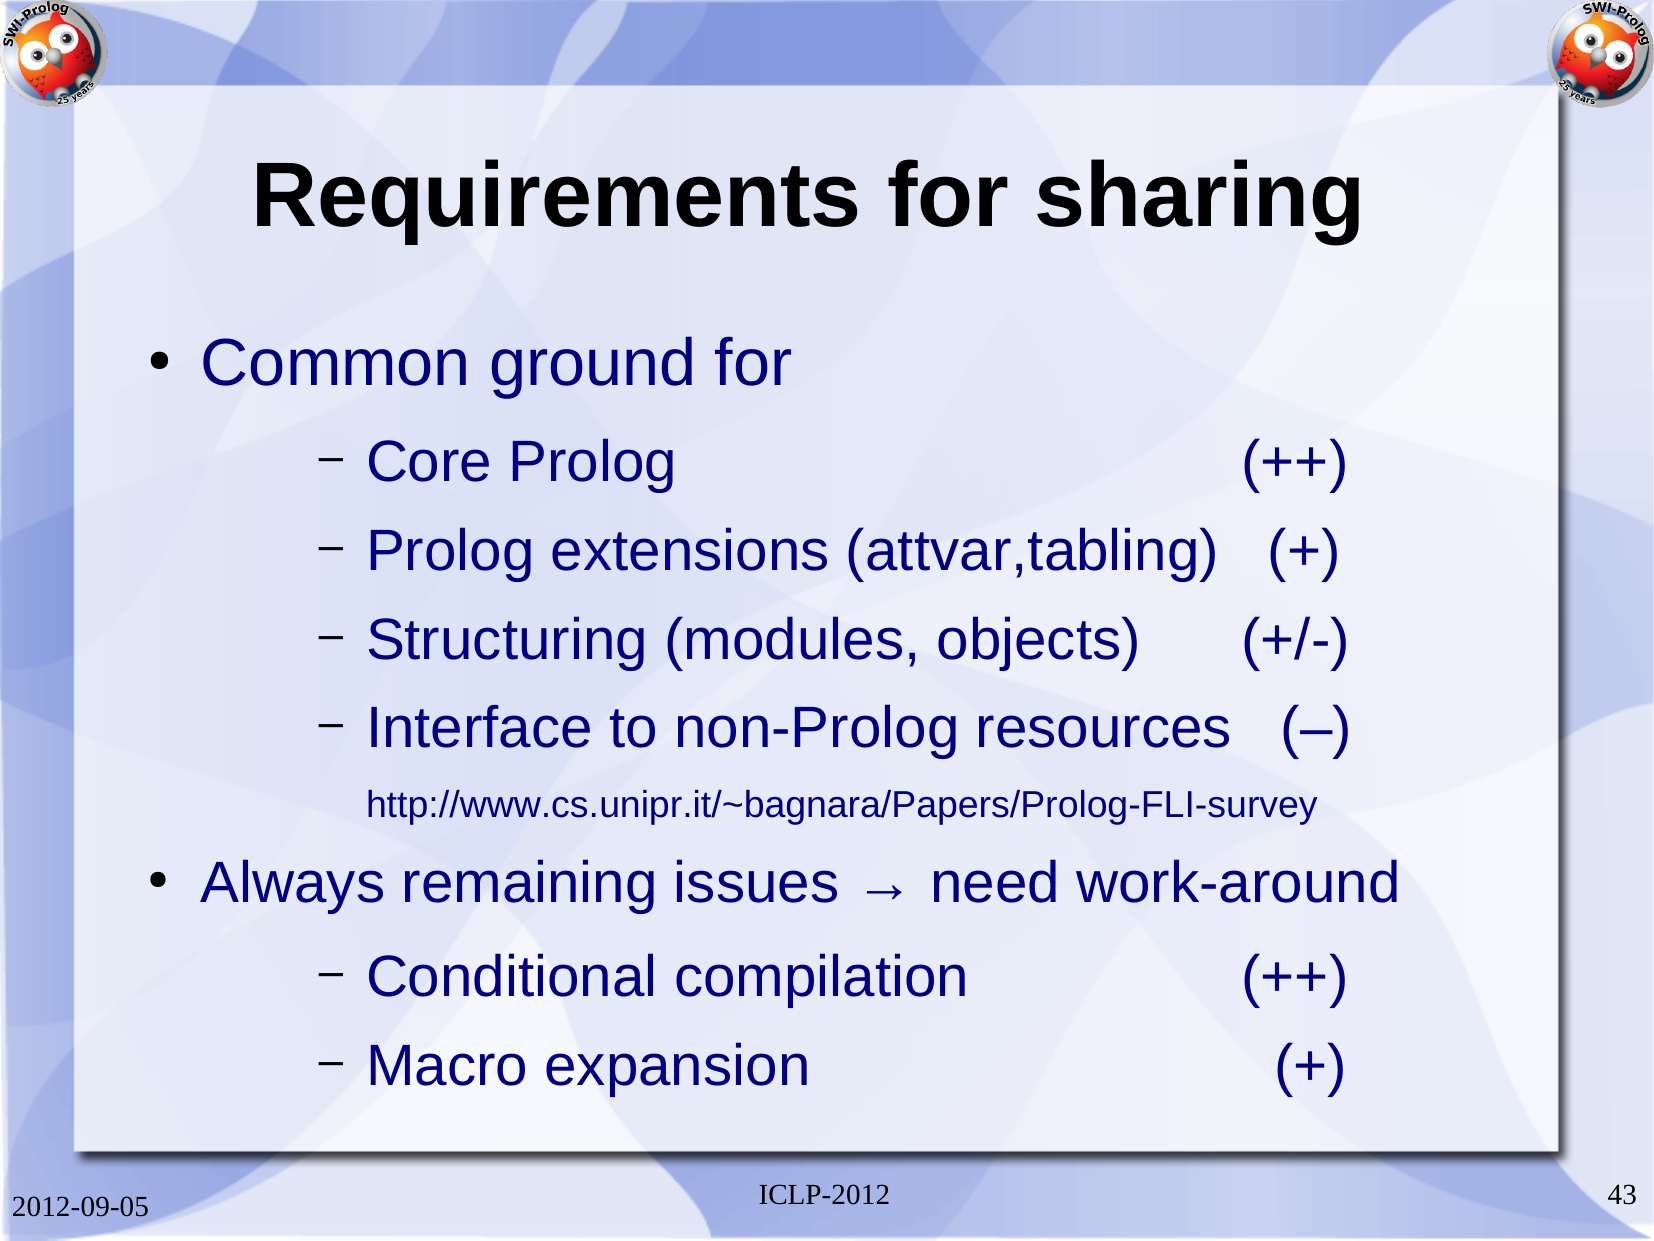

# Requirements for sharing
Common ground for
Core Prolog 								 (++)
Prolog extensions (attvar,tabling) (+)
Structuring (modules, objects)		 (+/-)
Interface to non-Prolog resources (–)
http://www.cs.unipr.it/~bagnara/Papers/Prolog-FLI-survey
Always remaining issues → need work-around
Conditional compilation				 (++)
Macro expansion						 (+)
ICLP-2012
43
2012-09-05